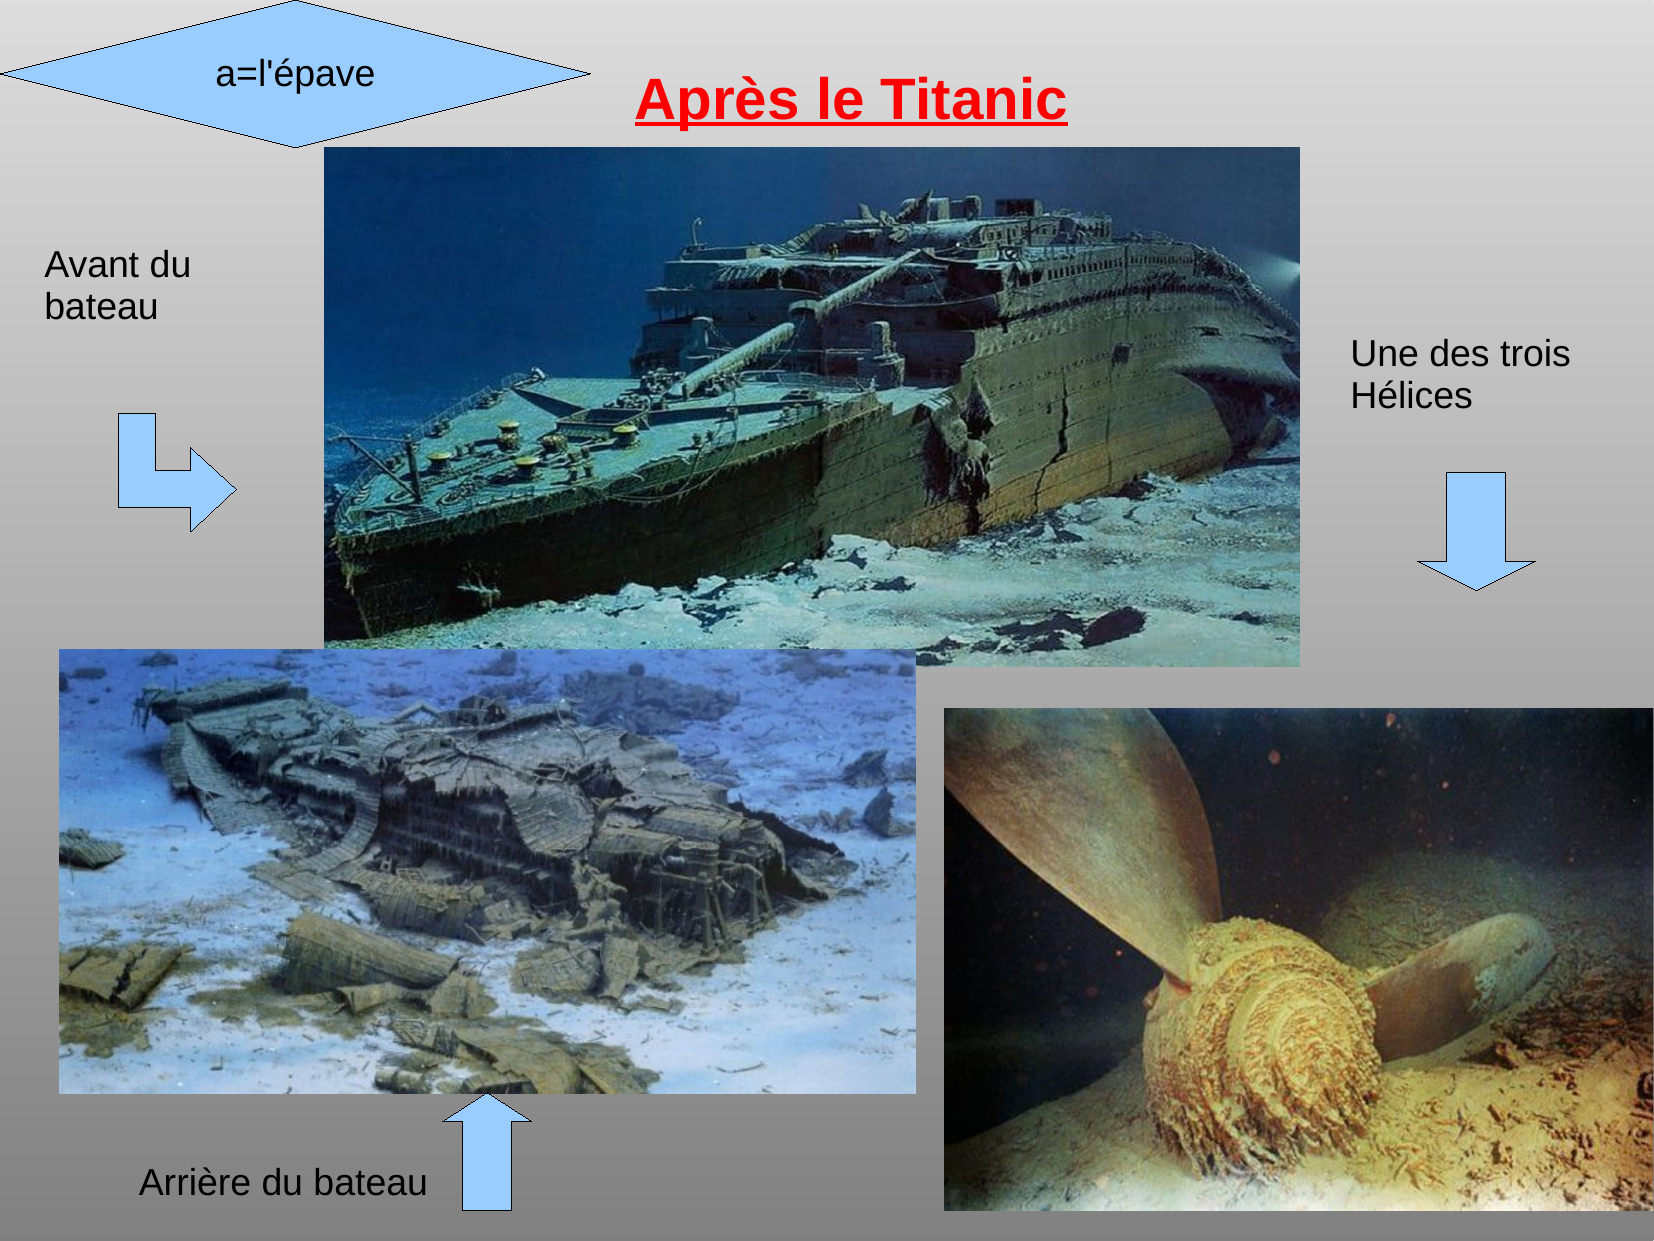

a=l'épave
Après le Titanic
Avant du
bateau
Une des trois
Hélices
Arrière du bateau